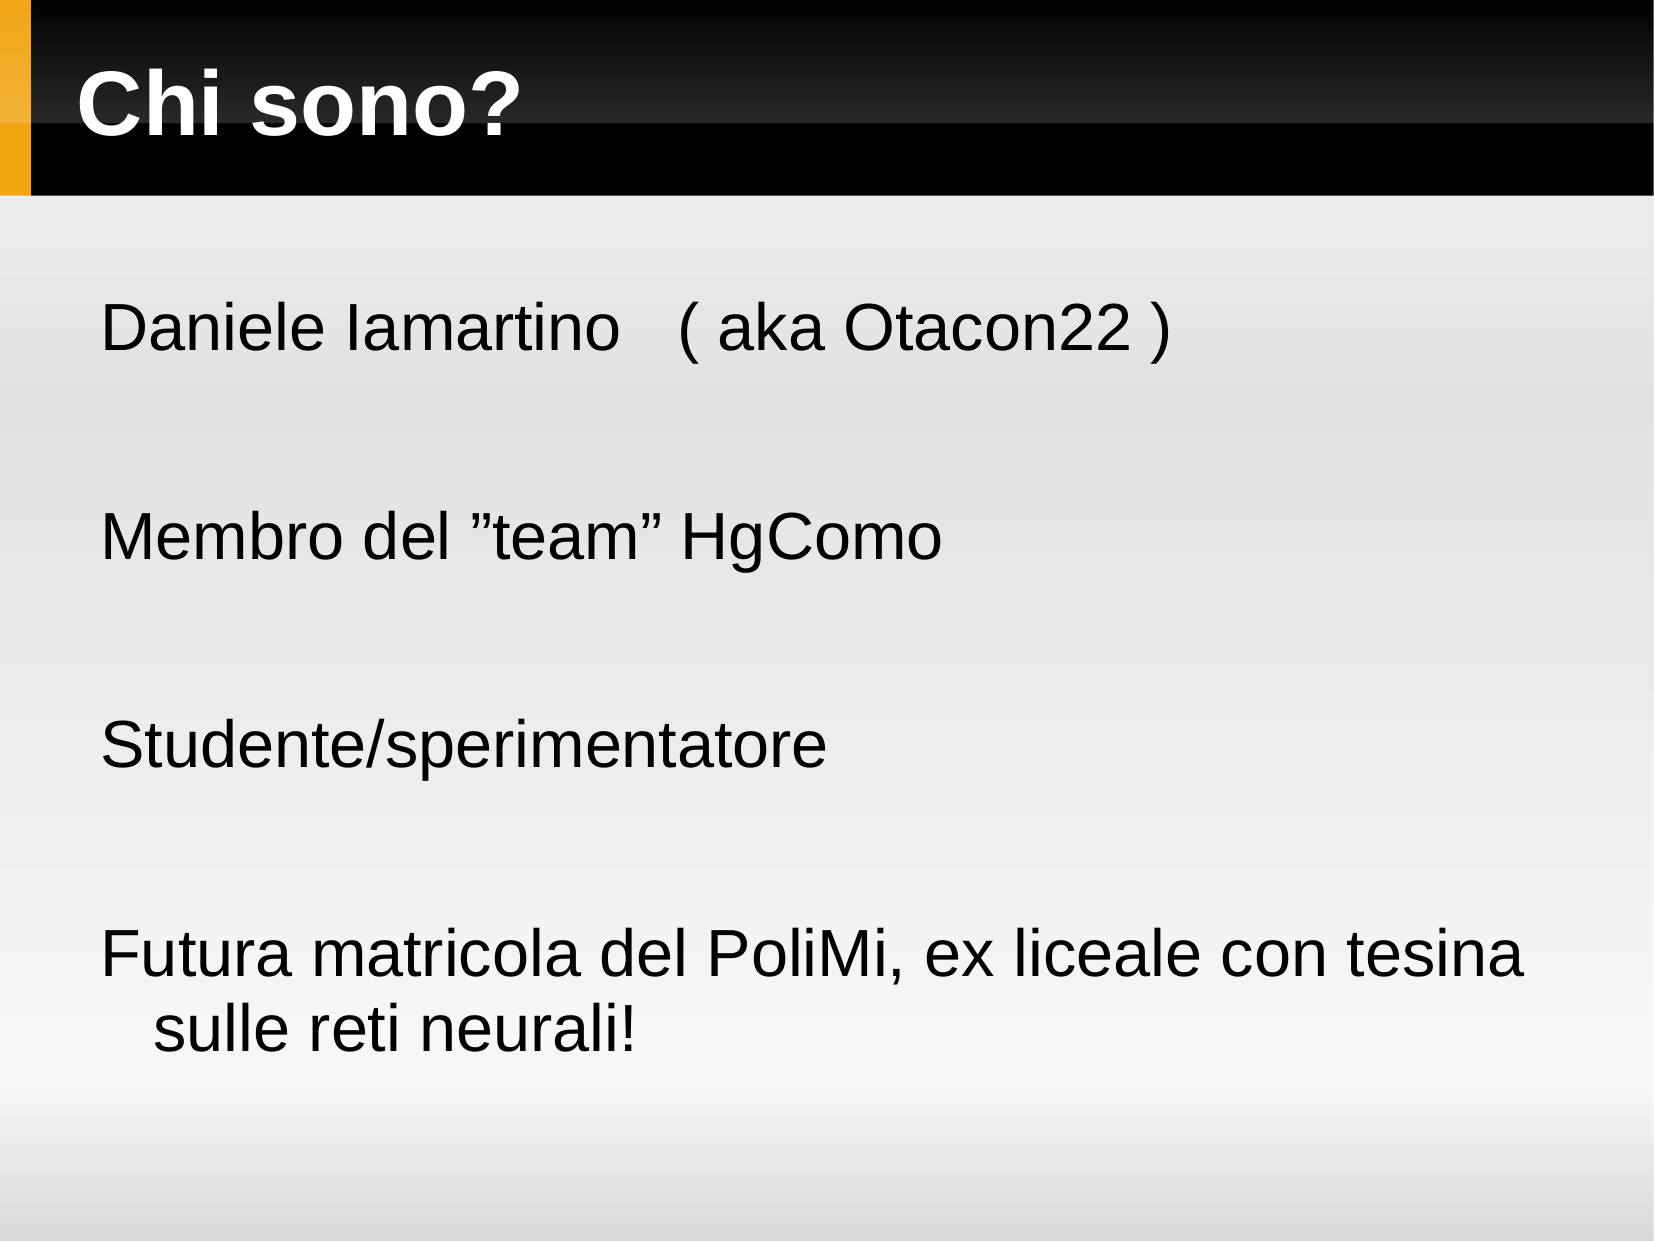

# Chi sono?
Daniele Iamartino ( aka Otacon22 )
Membro del ”team” HgComo
Studente/sperimentatore
Futura matricola del PoliMi, ex liceale con tesina sulle reti neurali!